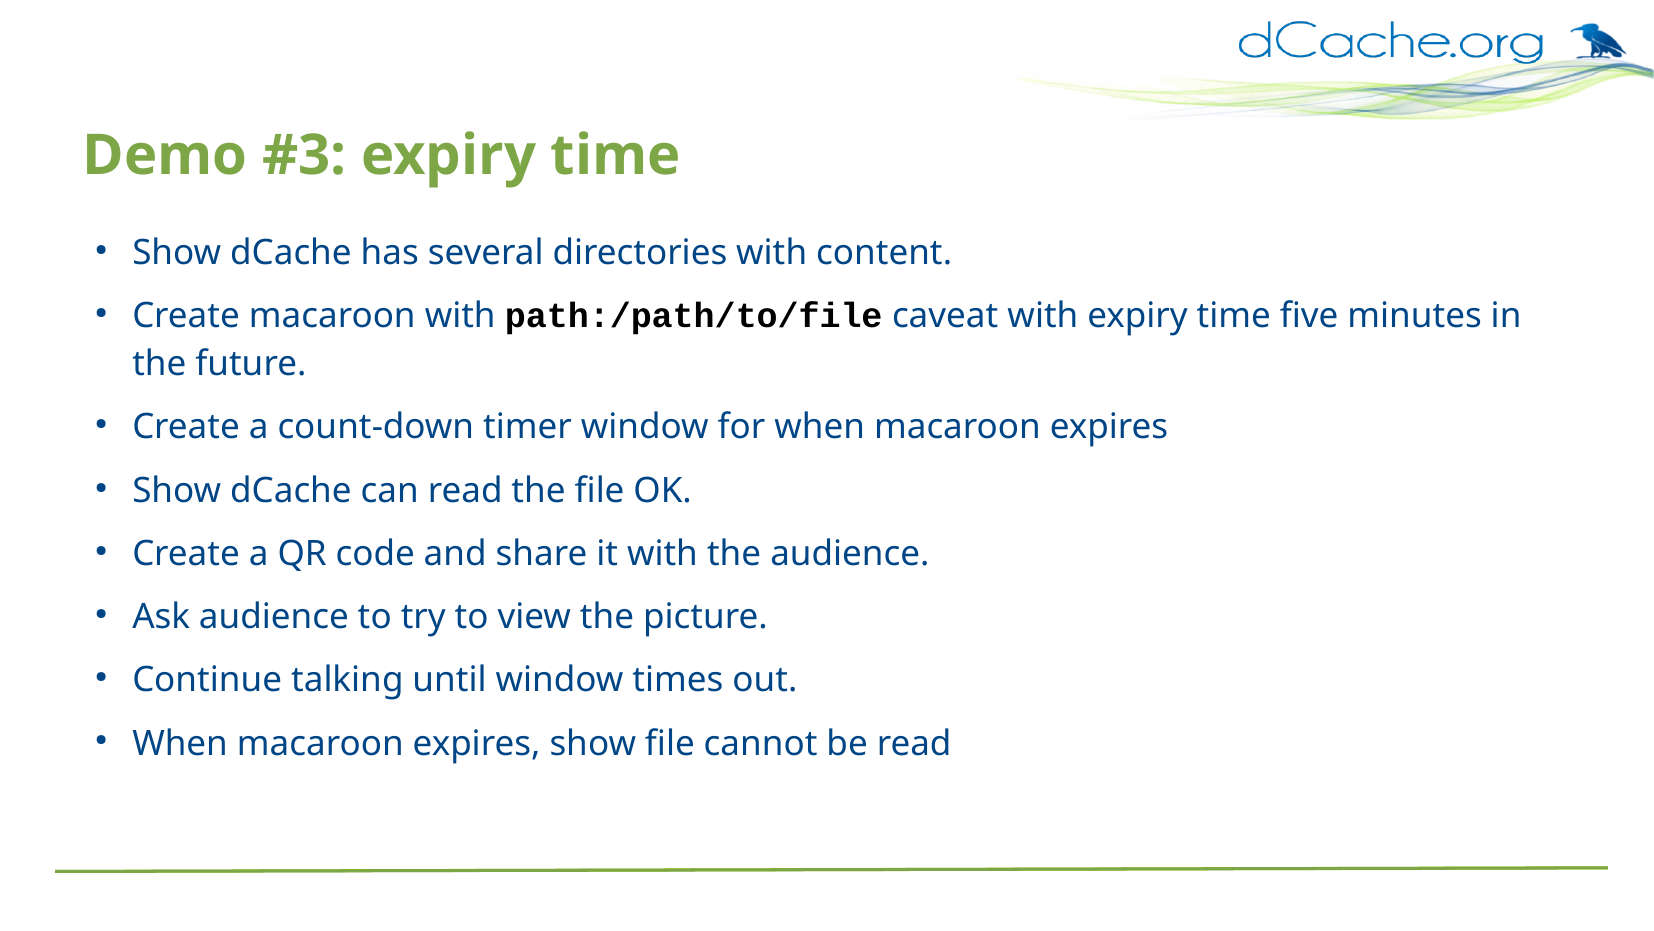

# Demo #3: expiry time
Show dCache has several directories with content.
Create macaroon with path:/path/to/file caveat with expiry time five minutes in the future.
Create a count-down timer window for when macaroon expires
Show dCache can read the file OK.
Create a QR code and share it with the audience.
Ask audience to try to view the picture.
Continue talking until window times out.
When macaroon expires, show file cannot be read